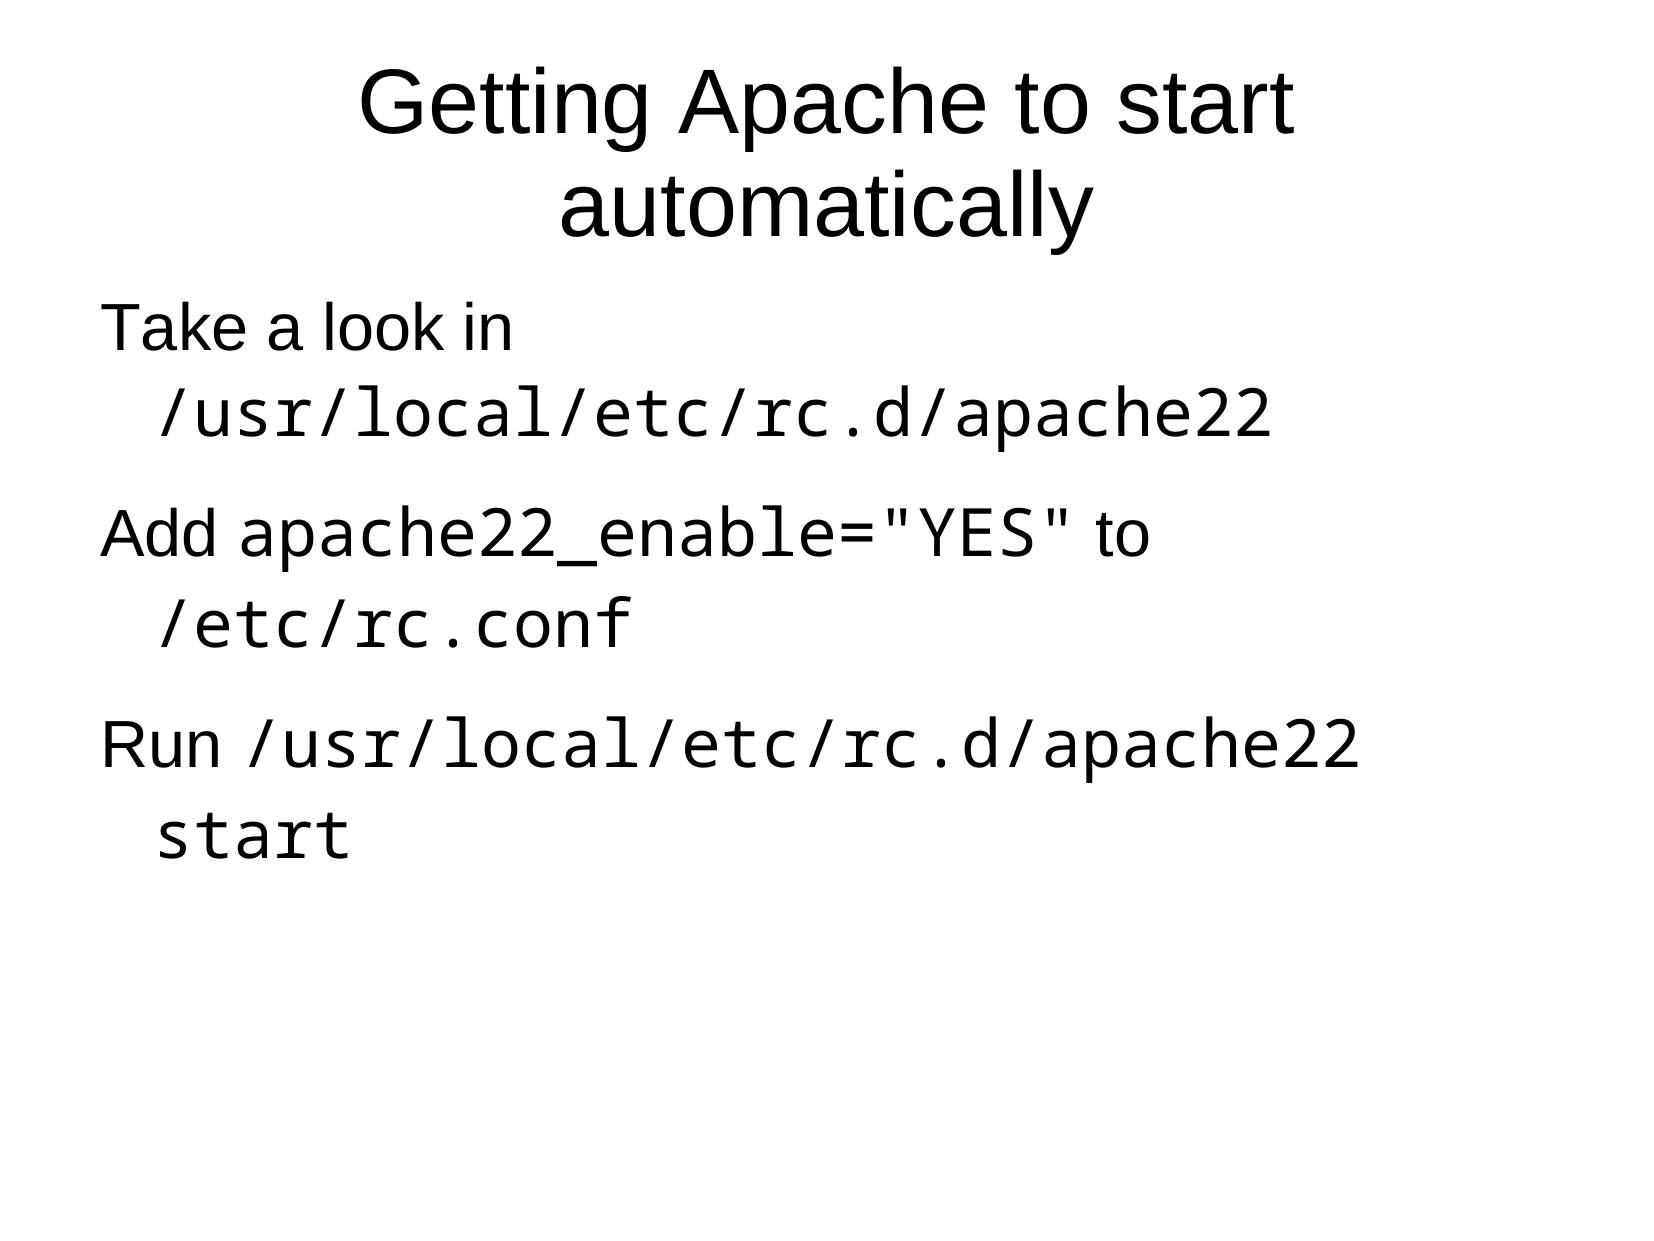

# Getting Apache to start automatically
Take a look in /usr/local/etc/rc.d/apache22
Add apache22_enable="YES" to /etc/rc.conf
Run /usr/local/etc/rc.d/apache22 start